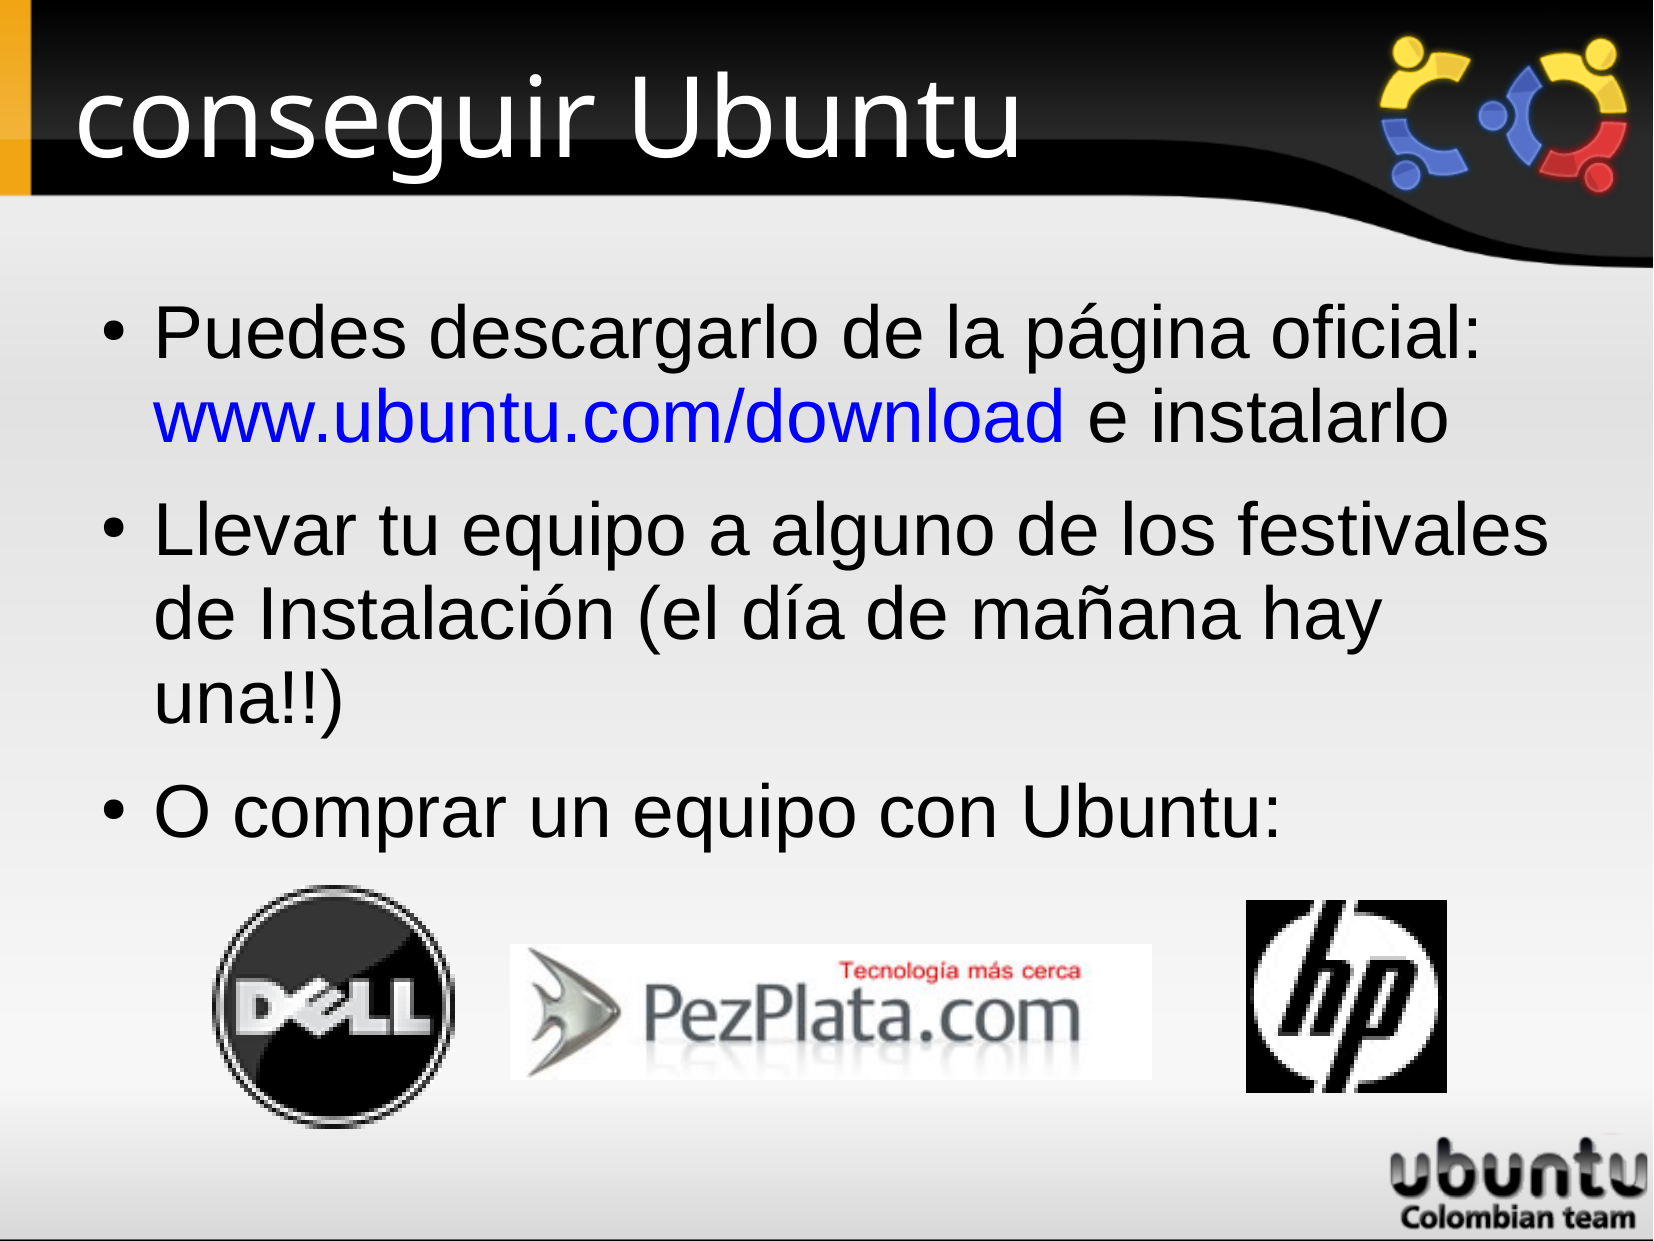

conseguir Ubuntu
# Puedes descargarlo de la página oficial: www.ubuntu.com/download e instalarlo
Llevar tu equipo a alguno de los festivales de Instalación (el día de mañana hay una!!)
O comprar un equipo con Ubuntu: